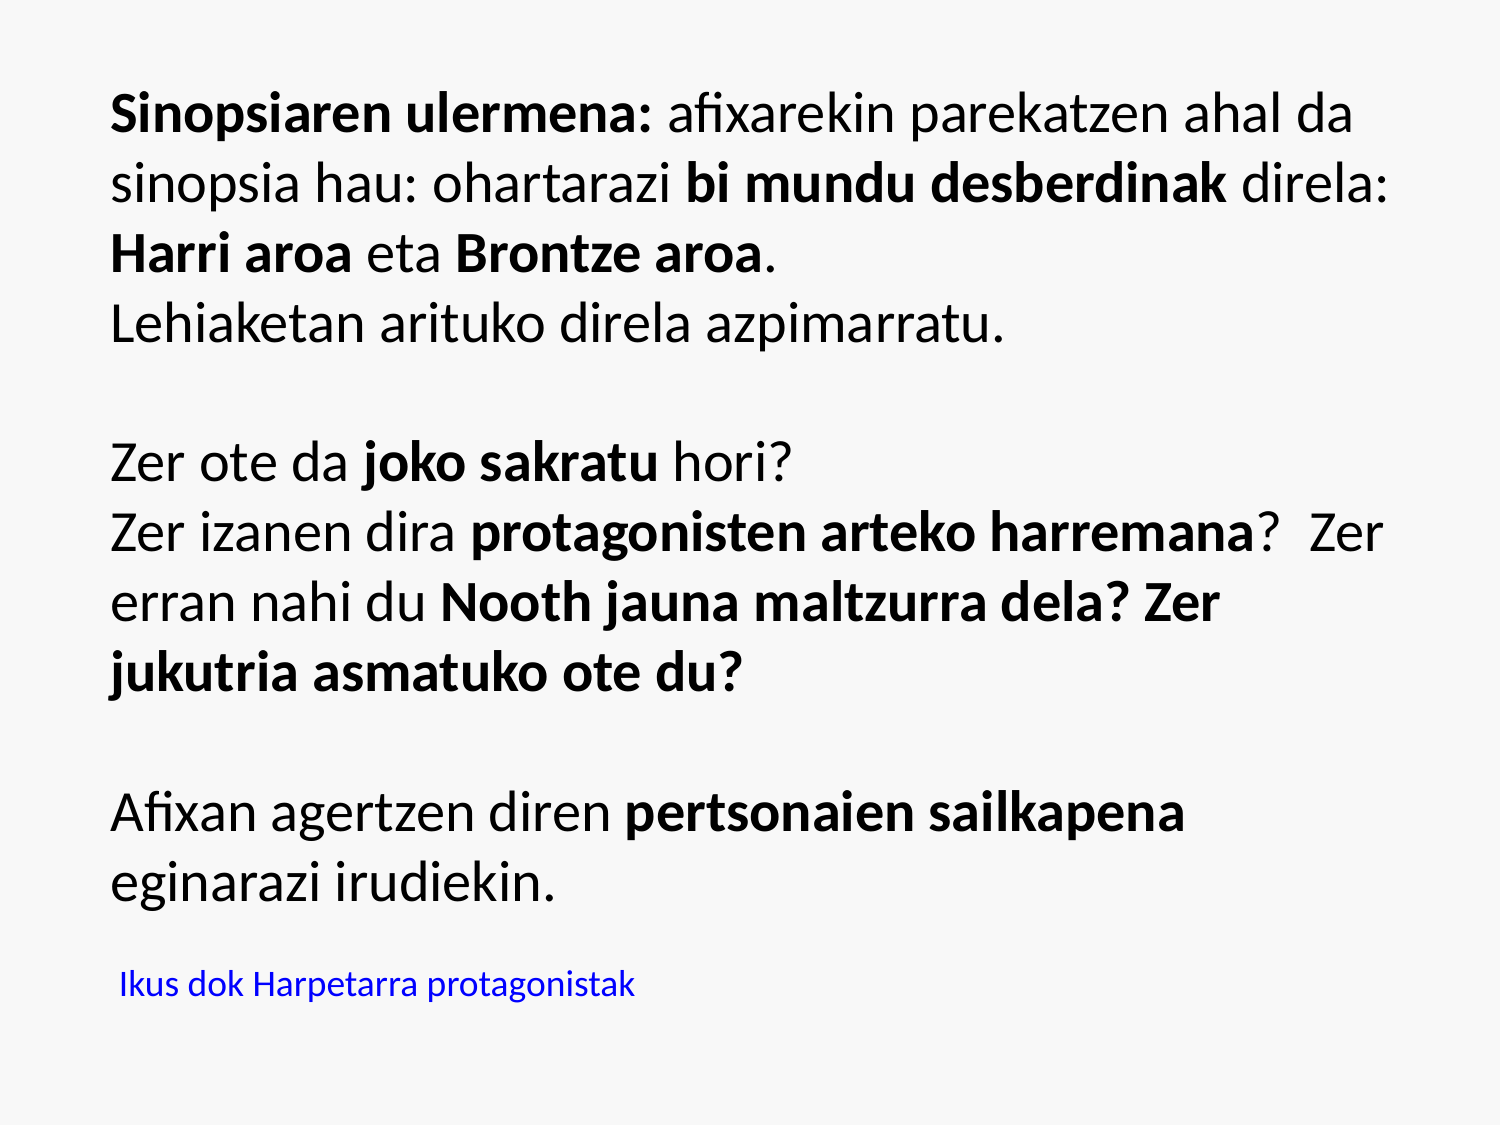

Sinopsiaren ulermena: afixarekin parekatzen ahal da sinopsia hau: ohartarazi bi mundu desberdinak direla: Harri aroa eta Brontze aroa.
Lehiaketan arituko direla azpimarratu.
Zer ote da joko sakratu hori?
Zer izanen dira protagonisten arteko harremana? Zer erran nahi du Nooth jauna maltzurra dela? Zer jukutria asmatuko ote du?
Afixan agertzen diren pertsonaien sailkapena eginarazi irudiekin.
 Ikus dok Harpetarra protagonistak